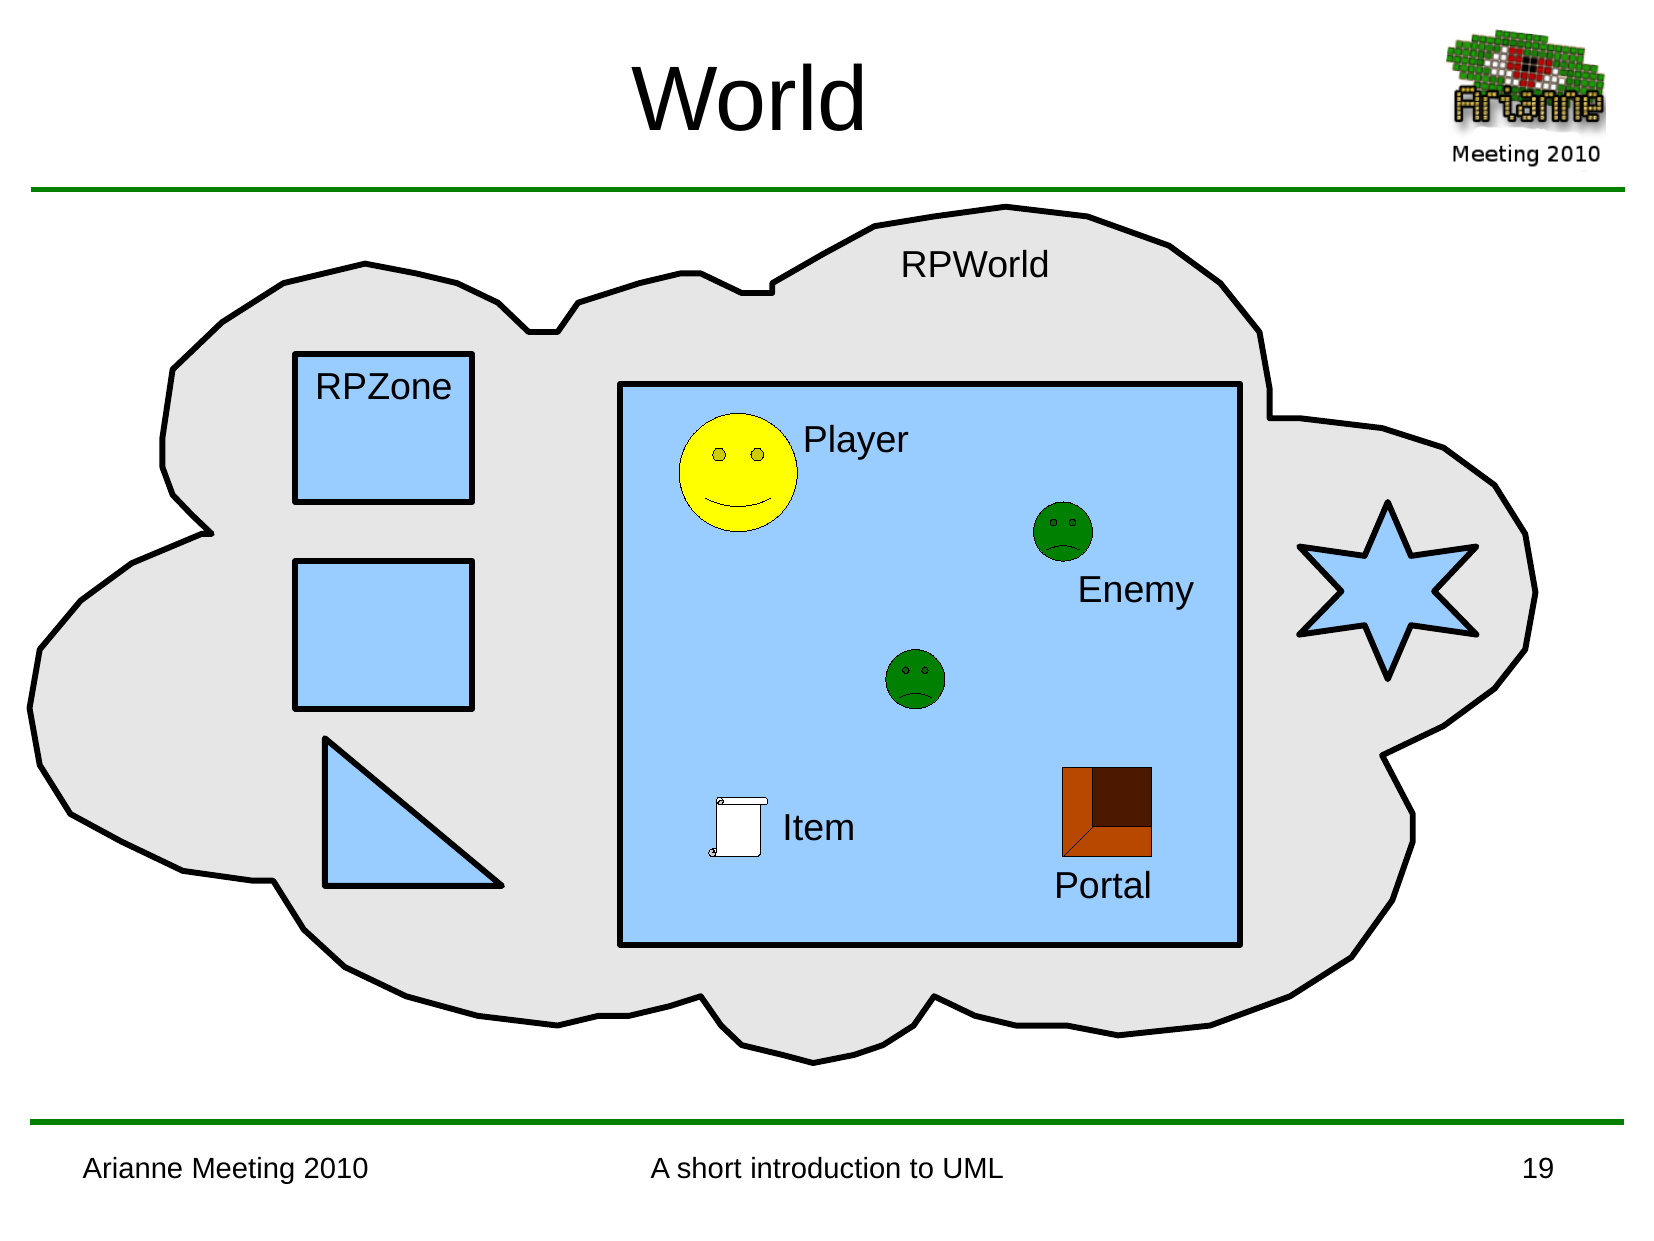

# World
RPWorld
RPZone
Player
Enemy
Item
Portal
2010-03-13
A short introduction to UML
19